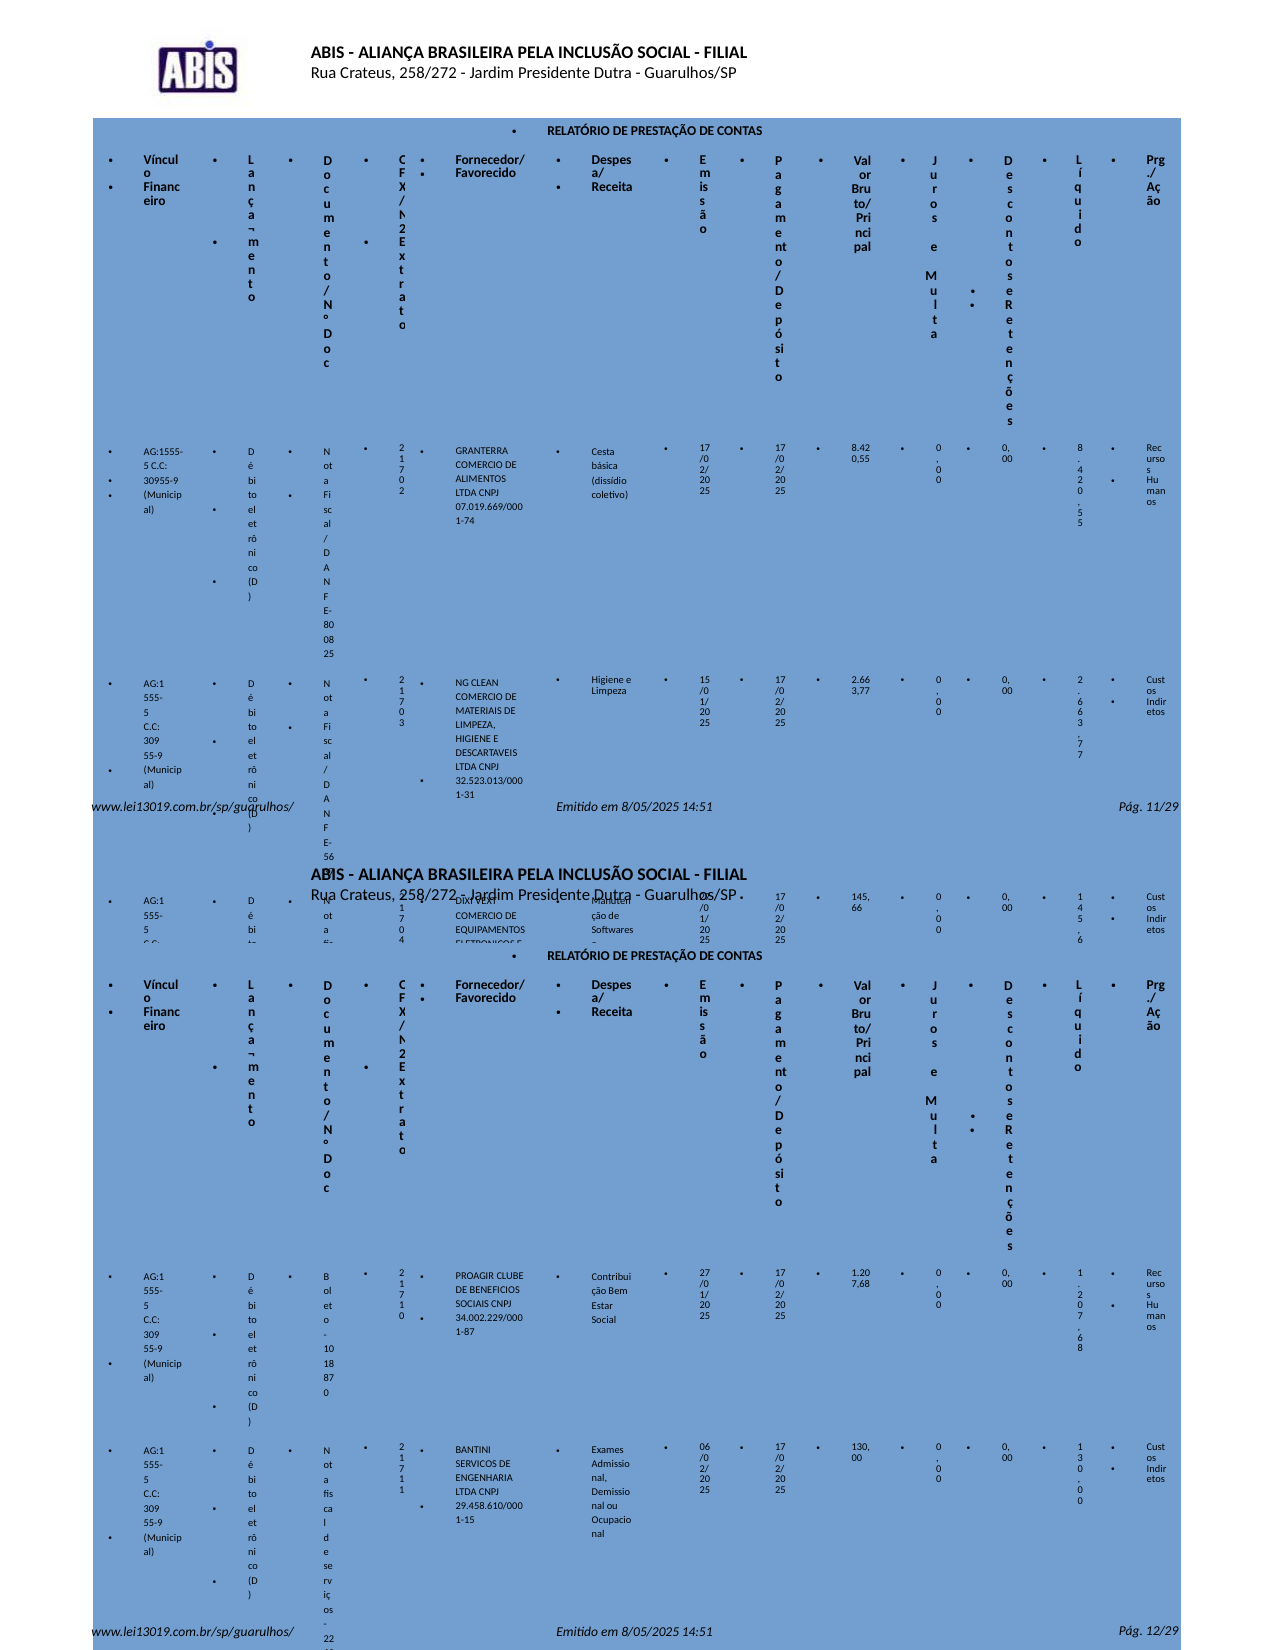

ABIS - ALIANÇA BRASILEIRA PELA INCLUSÃO SOCIAL - FILIAL
Rua Crateus, 258/272 - Jardim Presidente Dutra - Guarulhos/SP
| RELATÓRIO DE PRESTAÇÃO DE CONTAS | | | | | | | | | | | | |
| --- | --- | --- | --- | --- | --- | --- | --- | --- | --- | --- | --- | --- |
| Vínculo Financeiro | Lança¬ mento | Document o / N° Doc | OFX/N2 Extrato | Fornecedor/ Favorecido | Despesa/ Receita | Emissão | Pagamento / Depósito | Valor Bruto/ Principal | Juros e Multa | Descontos e Retenções | Líquido | Prg./Ação |
| AG:1555-5 C.C: 30955-9 (Municipal) | Débito eletrônico (D) | Nota Fiscal/DANF E- 800825 | 21702 | GRANTERRA COMERCIO DE ALIMENTOS LTDA CNPJ 07.019.669/0001-74 | Cesta básica (dissídio coletivo) | 17/02/2025 | 17/02/2025 | 8.420,55 | 0,00 | 0,00 | 8.420,55 | Recursos Humanos |
| AG:1555-5 C.C: 30955-9 (Municipal) | Débito eletrônico (D) | Nota Fiscal/DANF E- 5637 | 21703 | NG CLEAN COMERCIO DE MATERIAIS DE LIMPEZA, HIGIENE E DESCARTAVEIS LTDA CNPJ 32.523.013/0001-31 | Higiene e Limpeza | 15/01/2025 | 17/02/2025 | 2.663,77 | 0,00 | 0,00 | 2.663,77 | Custos Indiretos |
| AG:1555-5 C.C: 30955-9 (Municipal) | Débito eletrônico (D) | Nota fiscal de serviços - 173508 | 21704 | DIXI VEXT COMERCIO DE EQUIPAMENTOS ELETRONICOS E SISTEMAS LTDA CNPJ 15.077.663/0002-62 | Manutenção de Softwares e Hardwares | 27/01/2025 | 17/02/2025 | 145,66 | 0,00 | 0,00 | 145,66 | Custos Indiretos |
| AG:1555-5 C.C: 30955-9 (Municipal) | Débito eletrônico (D) | Nota fiscal de serviços - 00 | 21705 | VIDAS REAIS CENTRO DE SOLUCOES ADMINISTRATIVAS LTDA CNPJ 43.903.919/0001-06 | Exames Clínicos e Laboratoriais PJ | 17/02/2025 | 17/02/2025 | 1.376,00 | 0,00 | 0,00 | 1.376,00 | Custos Indiretos |
| AG:1555-5 C.C: 30955-9 (Municipal) | Débito eletrônico (D) | Recibo -JANEIRO | 21706 | SINDBENEFICENTE CNPJ 12.403.462/0001-39 | Contribuição Assistencial | 06/02/2025 | 17/02/2025 | 368,74 | 0,00 | 0,00 | 368,74 | Recursos Humanos |
| AG:1555-5 C.C: 30955-9 (Municipal) | Débito eletrônico (D) | Fatura -JANEIRO | 21707 | CLARO NXT TELECOMUNICAÇÕES CNPJ 66.970.229/0001-67 | Telefone e Internet | 22/01/2025 | 17/02/2025 | 412,10 | 0,00 | 0,00 | 412,10 | Custos Indiretos |
| AG:1555-5 C.C: 30955-9 (Municipal) | Débito eletrônico (D) | Fatura -JANEIRO | 21708 | EDP SAO PAULO DISTRIBUICAO DE ENERGIA S.A. CNPJ 02.302.100/0001-06 | Energia Elétrica | 23/01/2025 | 17/02/2025 | 281,51 | 0,00 | 0,00 | 281,51 | Custos Indiretos |
| AG:1555-5 C.C: 30955-9 (Municipal) | Débito eletrônico (D) | Nota fiscal de serviços - 5484 | 21709 | TALENT ASSESSORIA CONTABIL LTDA CNPJ 10.985.260/0001-17 | Assessoria Contábil Jurídica PJ | 04/02/2025 | 17/02/2025 | 4.105,00 | 0,00 | 0,00 | 4.105,00 | Custos Indiretos |
www.lei13019.com.br/sp/guarulhos/
Emitido em 8/05/2025 14:51
Pág. 11/29
ABIS - ALIANÇA BRASILEIRA PELA INCLUSÃO SOCIAL - FILIAL
Rua Crateus, 258/272 - Jardim Presidente Dutra - Guarulhos/SP
| RELATÓRIO DE PRESTAÇÃO DE CONTAS | | | | | | | | | | | | |
| --- | --- | --- | --- | --- | --- | --- | --- | --- | --- | --- | --- | --- |
| Vínculo Financeiro | Lança¬ mento | Document o / N° Doc | OFX/N2 Extrato | Fornecedor/ Favorecido | Despesa/ Receita | Emissão | Pagamento / Depósito | Valor Bruto/ Principal | Juros e Multa | Descontos e Retenções | Líquido | Prg./Ação |
| AG:1555-5 C.C: 30955-9 (Municipal) | Débito eletrônico (D) | Boleto -1018870 | 21710 | PROAGIR CLUBE DE BENEFICIOS SOCIAIS CNPJ 34.002.229/0001-87 | Contribuição Bem Estar Social | 27/01/2025 | 17/02/2025 | 1.207,68 | 0,00 | 0,00 | 1.207,68 | Recursos Humanos |
| AG:1555-5 C.C: 30955-9 (Municipal) | Débito eletrônico (D) | Nota fiscal de serviços - 2262 | 21711 | BANTINI SERVICOS DE ENGENHARIA LTDA CNPJ 29.458.610/0001-15 | Exames Admissional, Demissional ou Ocupacional | 06/02/2025 | 17/02/2025 | 130,00 | 0,00 | 0,00 | 130,00 | Custos Indiretos |
| AG:1555-5 C.C: 30955-9 (Municipal) | Débito eletrônico (D) | Guia Fgts -012025 | 21712 | CAIXA ECONOMICA FEDERAL - FGTS CNPJ 00.360.305/0001-04 | FGTS - Fundo de Garantia | 31/01/2025 | 17/02/2025 | 6.865,28 | 0,00 | 0,00 | 6.865,28 | Recursos Humanos |
| AG:1555-5 C.C: 30955-9 (Municipal) | Débito eletrônico (D) | Darf -012025 | 21713 | Secretaria da Receita Federal CNPJ 00.394.460/0058-87 | INSS Patronal e Empregados | 31/01/2025 | 17/02/2025 | 29.539,45 | 0,00 | 0,00 | 29.539,45 | Recursos Humanos |
| AG:1555-5 C.C: 30955-9 (Municipal) | Débito eletrônico (D) | Darf -012025 | 21713 | Secretaria da Receita Federal CNPJ 00.394.460/0058-87 | IRRF s/ Proventos | 31/01/2025 | 17/02/2025 | 204,26 | 0,00 | 0,00 | 204,26 | Recursos Humanos |
| AG:1555-5 C.C: 30955-9 (Municipal) | Débito eletrônico (D) | Darf -012025 | 21713 | Secretaria da Receita Federal CNPJ 00.394.460/0058-87 | PIS s/ Salários | 31/01/2025 | 17/02/2025 | 852,56 | 0,00 | 0,00 | 852,56 | Recursos Humanos |
| AG:1555-5 C.C: 30955-9 (Municipal) | Débito eletrônico (D) | Darf -012025 | 21713 | Secretaria da Receita Federal CNPJ 00.394.460/0058-87 | IRRF s/ Aluguel Pessoa Física | 31/01/2025 | 17/02/2025 | 1.022,85 | 0,00 | 0,00 | 1.022,85 | Locação |
| AG:1555-5 C.C: 30955-9 (Municipal) | Débito eletrônico (D) | Nota Fiscal/DANF E - 803139 | 21714 | GRANTERRA COMERCIO DE ALIMENTOS LTDA CNPJ 07.019.669/0001-74 | Cesta básica (dissídio coletivo) | 28/01/2025 | 17/02/2025 | 7.707,39 | 0,00 | 0,00 | 7.707,39 | Recursos Humanos |
| AG:1555-5 C.C: 30955-9 (Municipal) | Débito eletrônico (D) | Fatura -119055642 | 21715 | COMPANHIA DE GAS DE SAO PAULO COMGAS CNPJ 61.856.571/0006-21 | Gás Encanado (GLP) | 06/02/2025 | 17/02/2025 | 499,75 | 0,00 | 0,00 | 499,75 | Custos Indiretos |
| AG:1555-5 C.C: 30955-9 (Municipal) | Débito eletrônico (D) | Nota Fiscal/DANF E - 14794 | 21716 | GUARUOFFICE COMERCIO DE MATERIAIS PARA ESCRITORIO LTDA CNPJ 17.846.435/0001-54 | Materiais de Escritório | 13/02/2025 | 17/02/2025 | 720,50 | 0,00 | 0,00 | 720,50 | Custos Indiretos |
Pág. 12/29
www.lei13019.com.br/sp/guarulhos/
Emitido em 8/05/2025 14:51